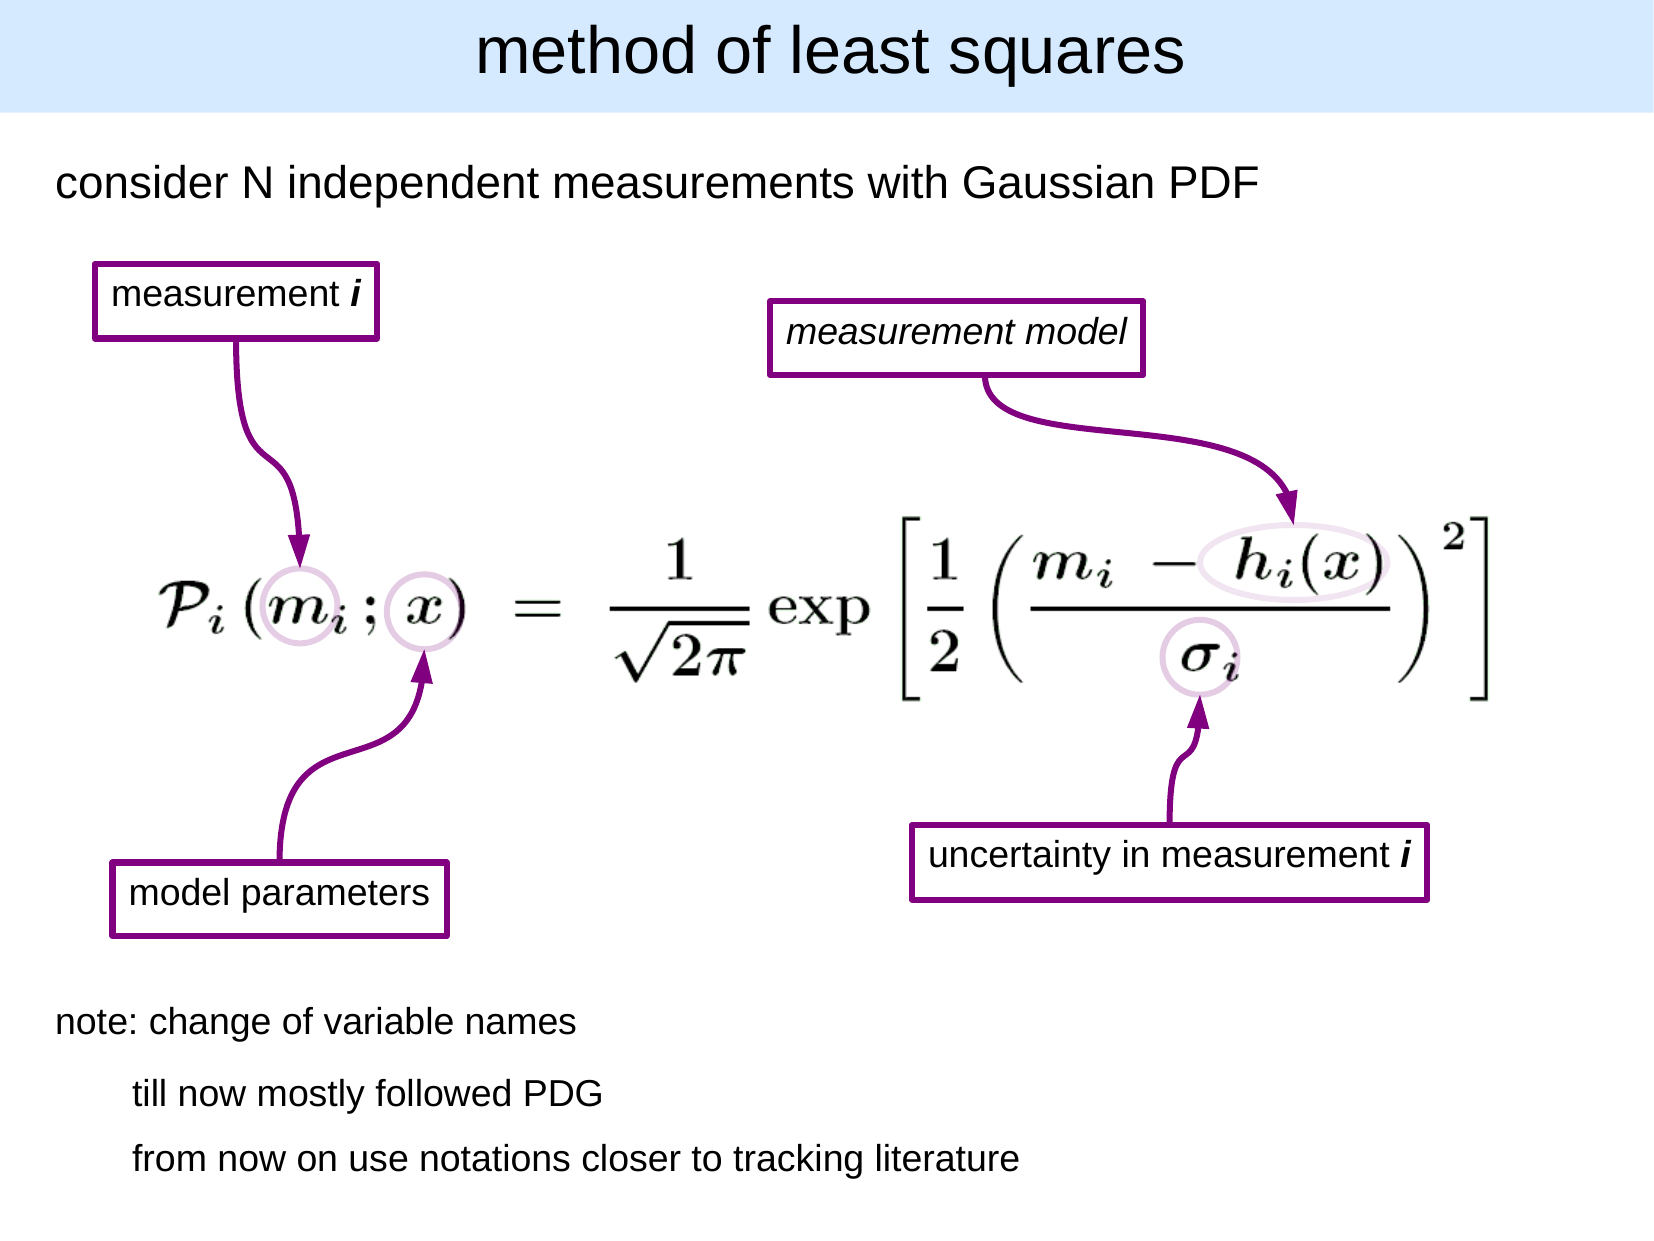

# method of least squares
consider N independent measurements with Gaussian PDF
measurement i
measurement model
uncertainty in measurement i
model parameters
note: change of variable names
till now mostly followed PDG
from now on use notations closer to tracking literature